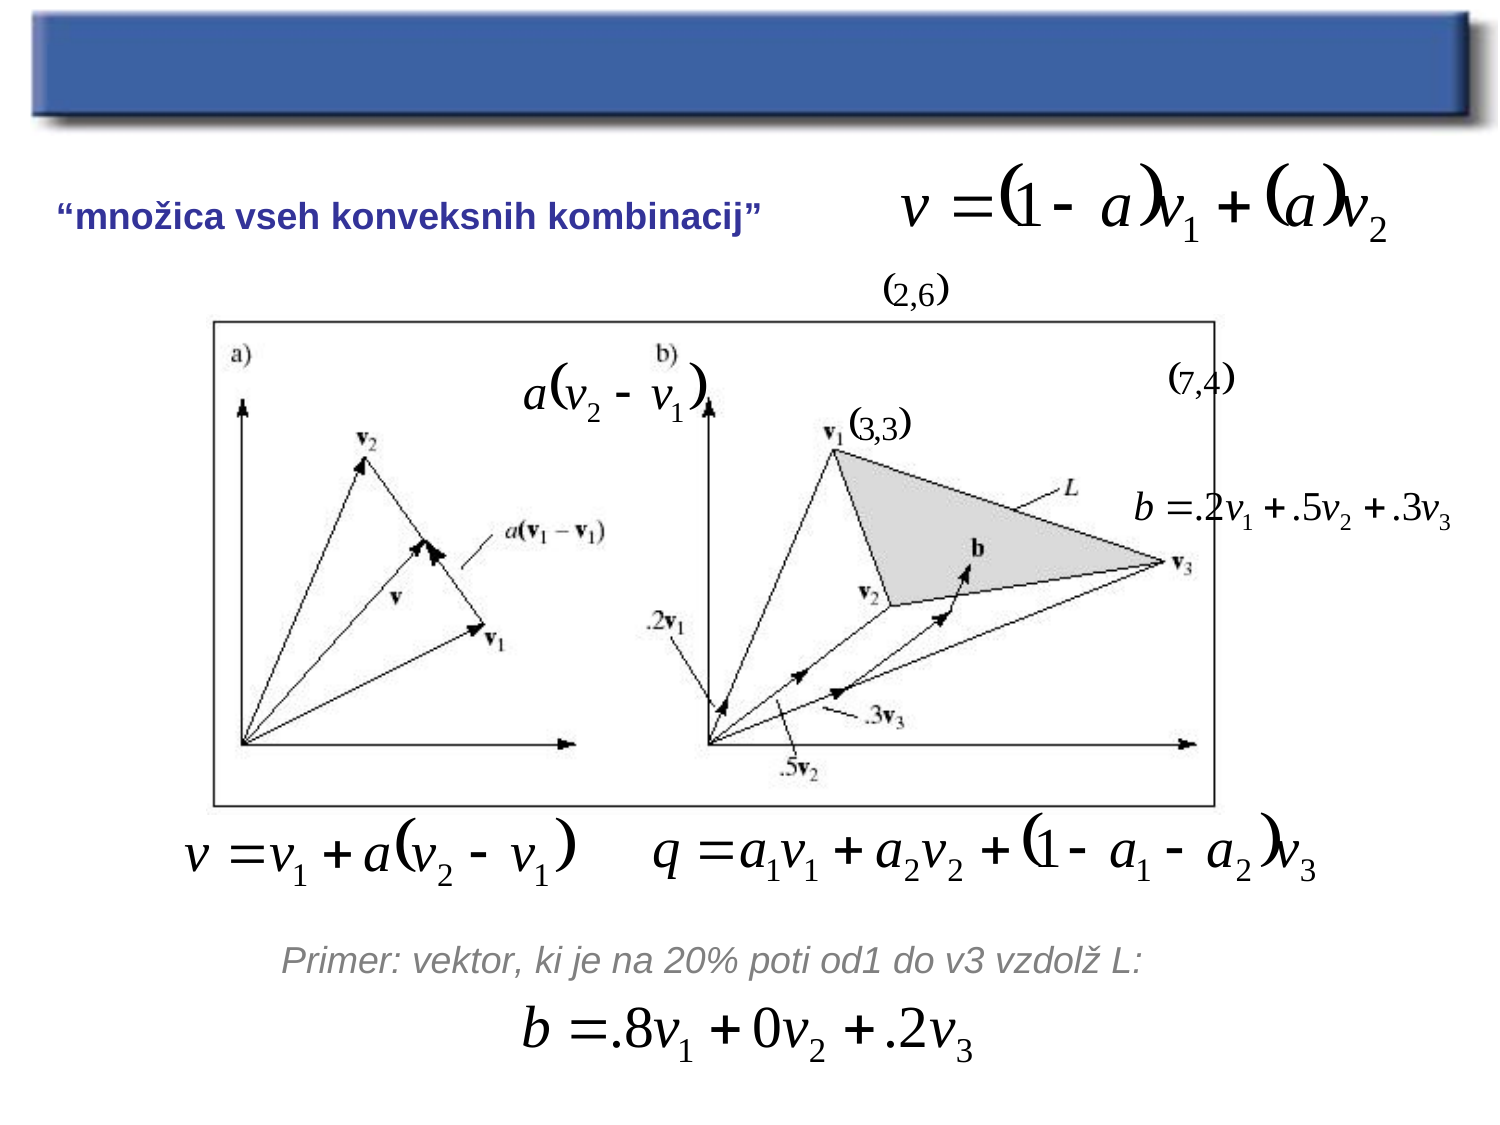

“množica vseh konveksnih kombinacij”
Primer: vektor, ki je na 20% poti od1 do v3 vzdolž L: